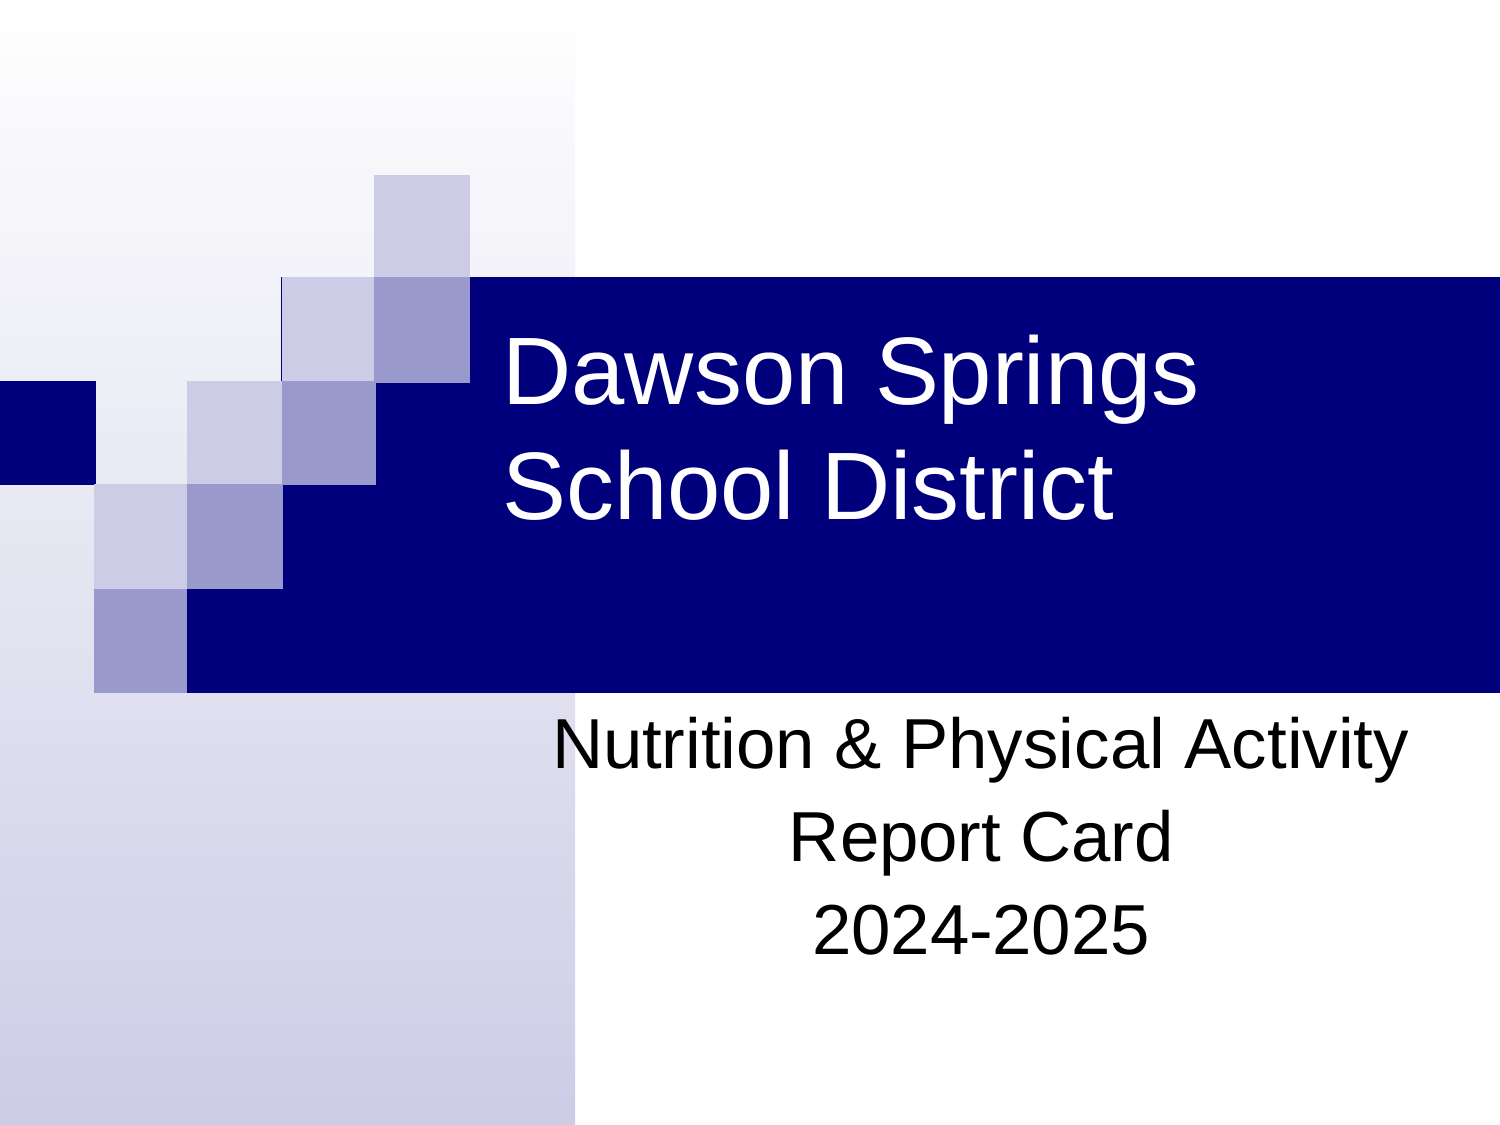

# Dawson Springs School District
Nutrition & Physical Activity
Report Card
2024-2025